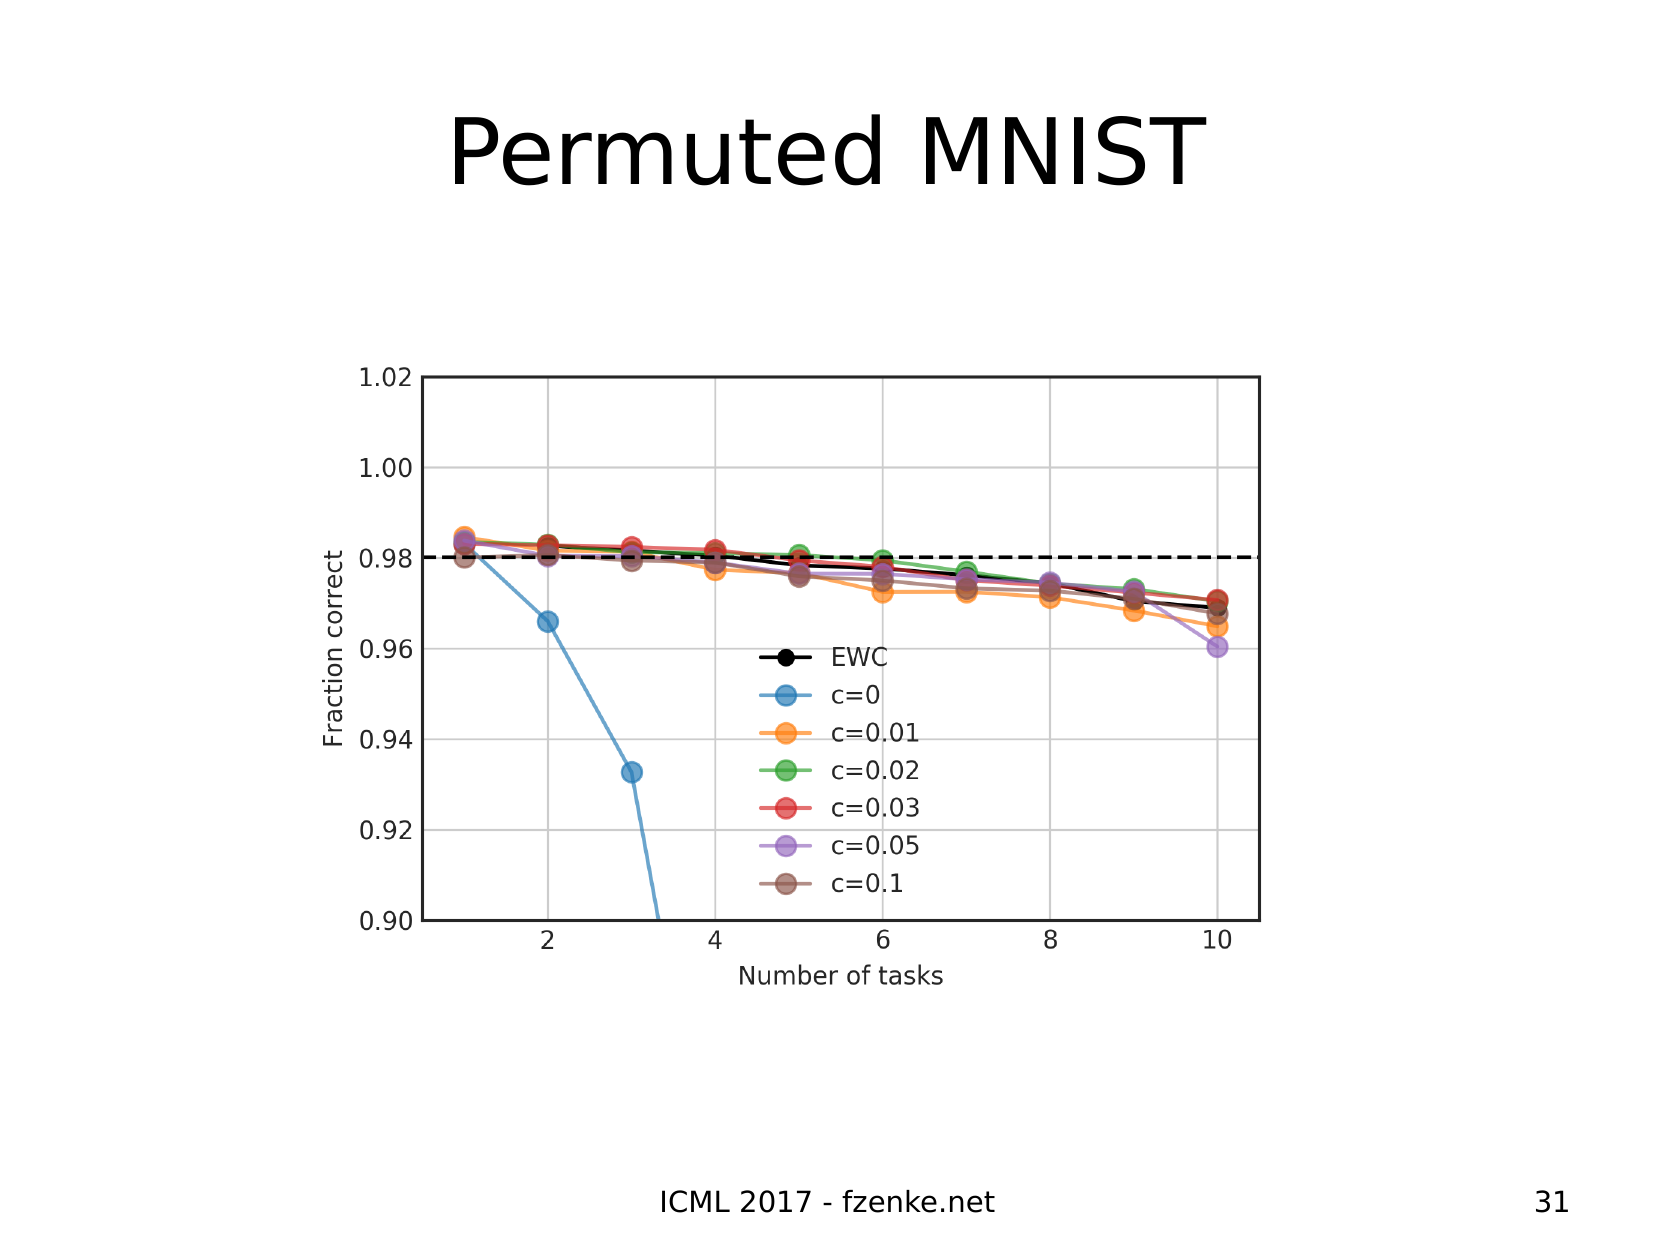

# Permuted MNIST
ICML 2017 - fzenke.net
31